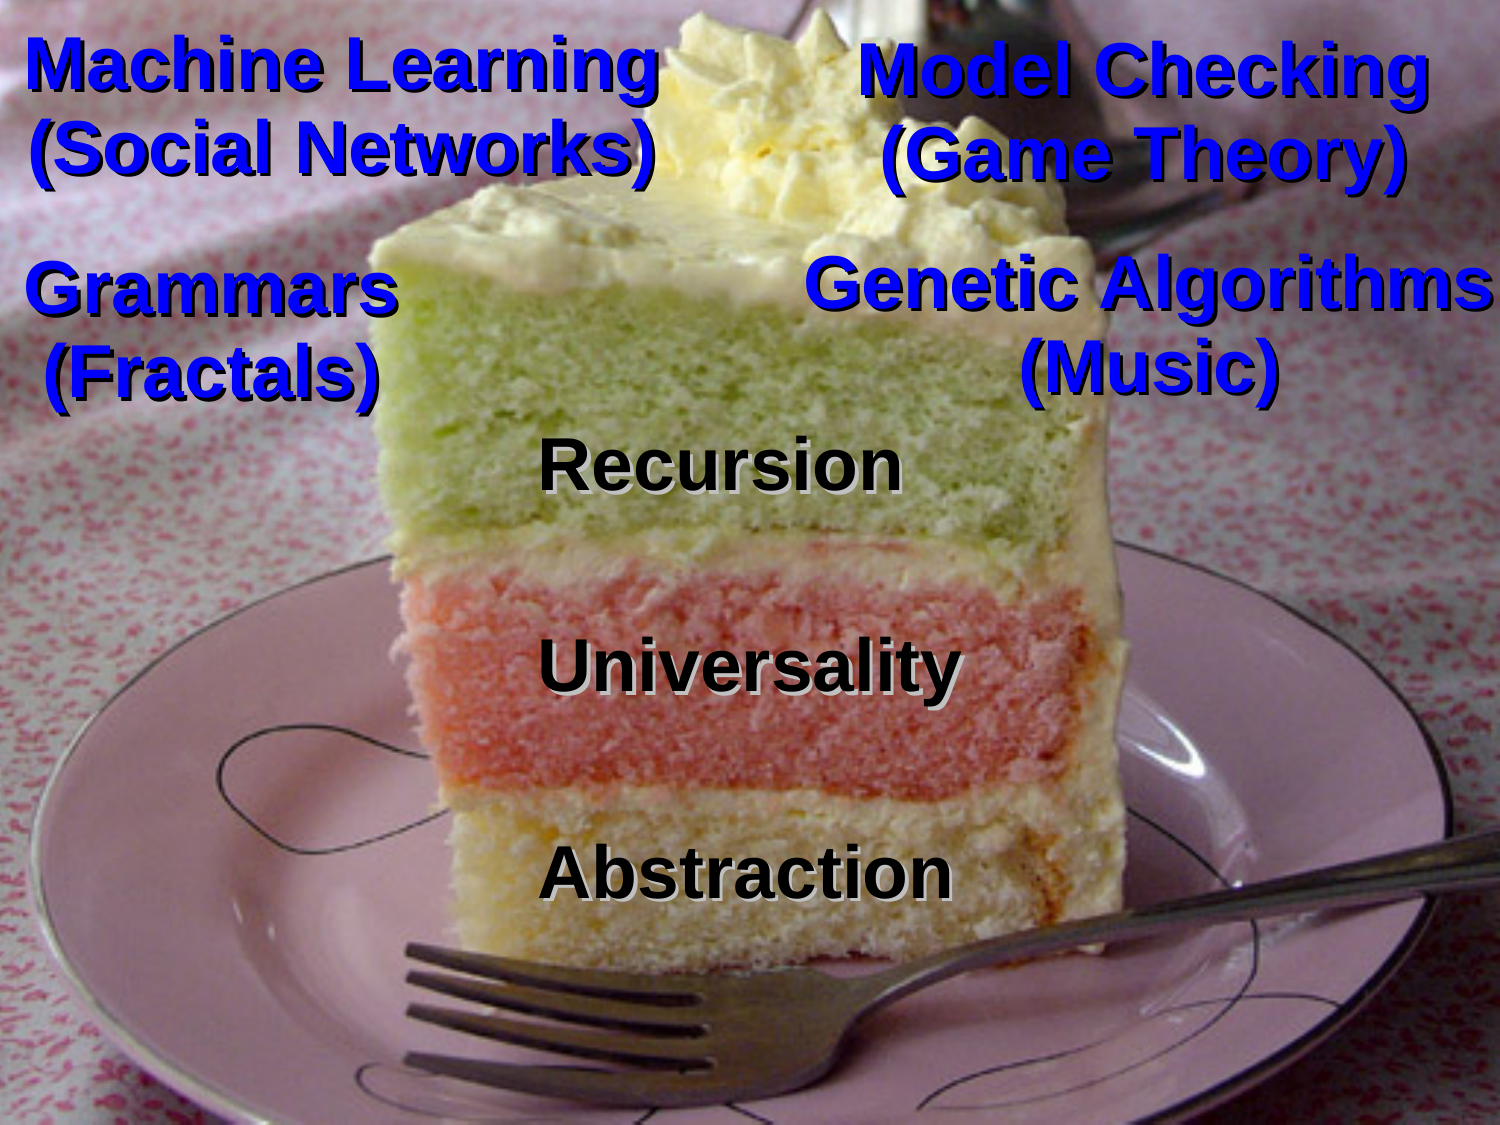

Machine Learning
(Social Networks)
Model Checking
(Game Theory)
Genetic Algorithms
(Music)
Grammars
(Fractals)
Recursion
Universality
Abstraction
4